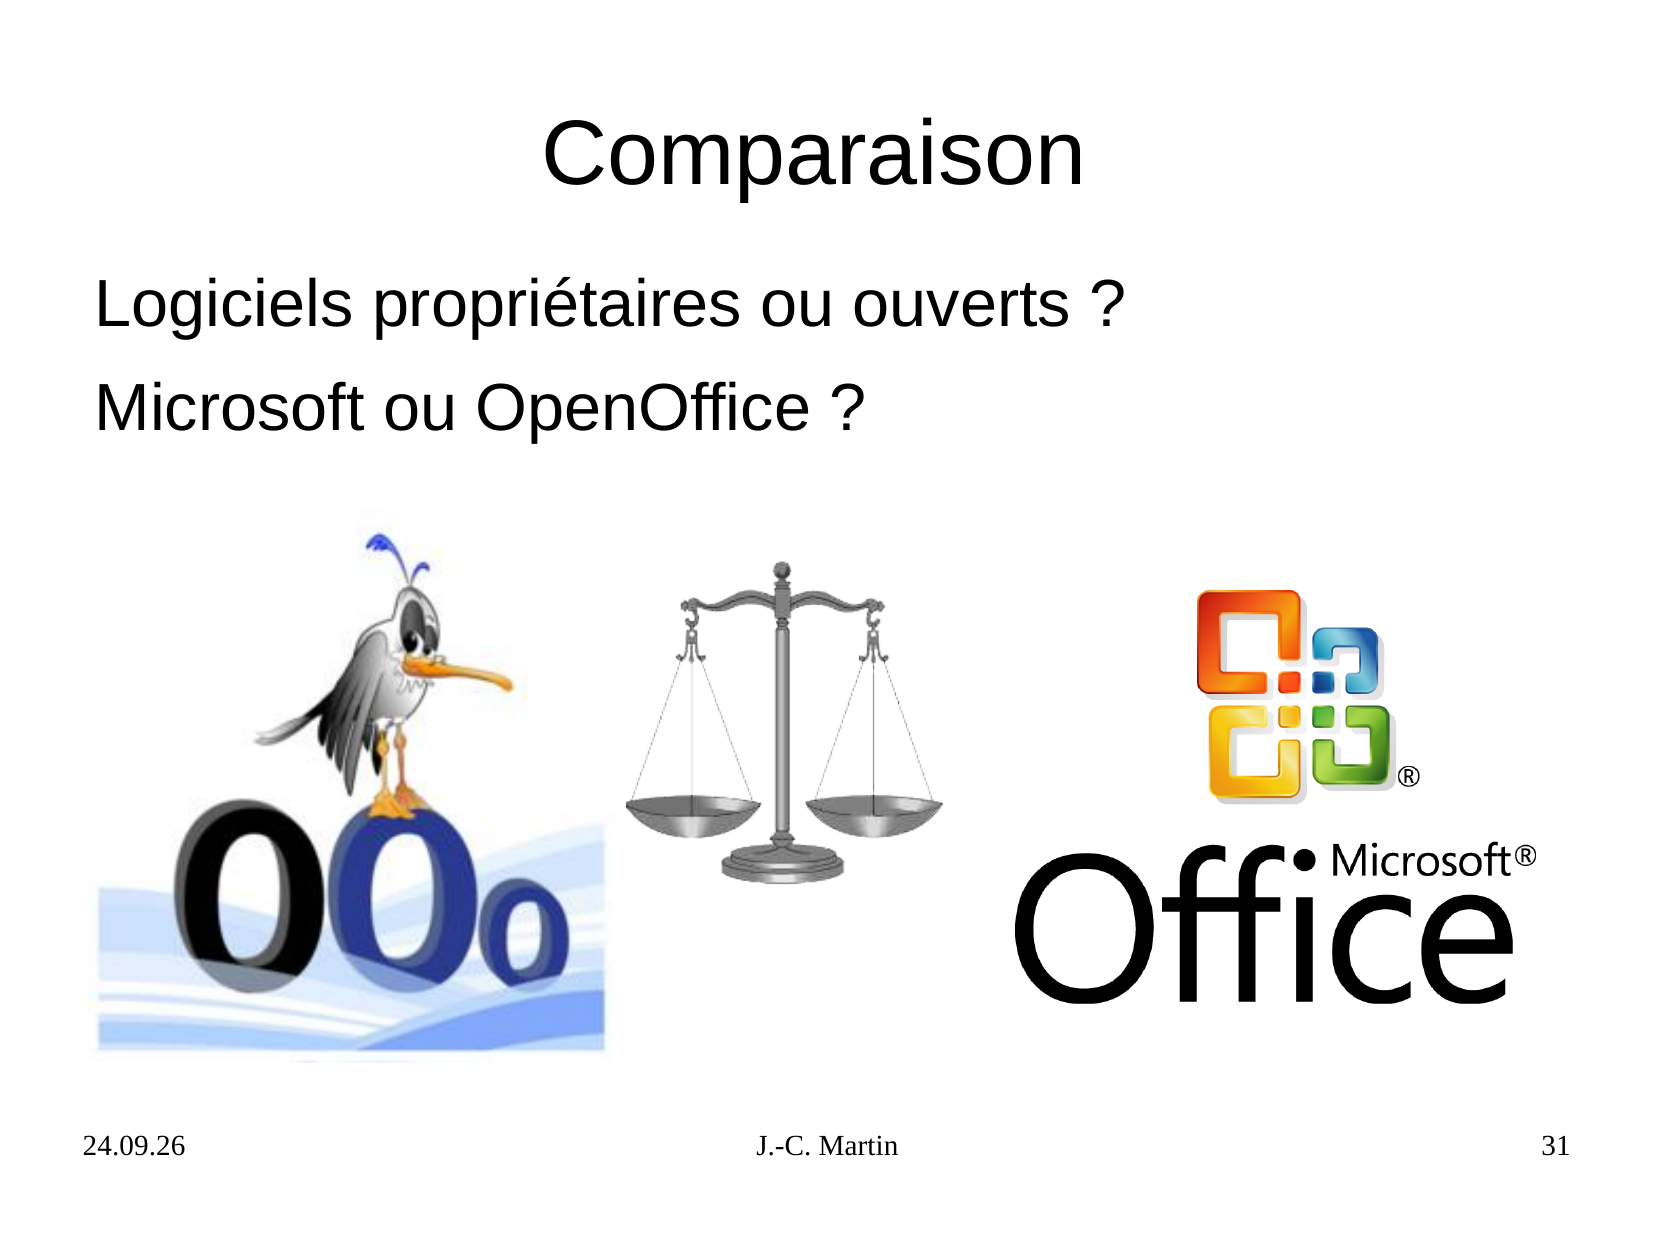

# Comparaison
Logiciels propriétaires ou ouverts ?
Microsoft ou OpenOffice ?
J.-C. Martin
31